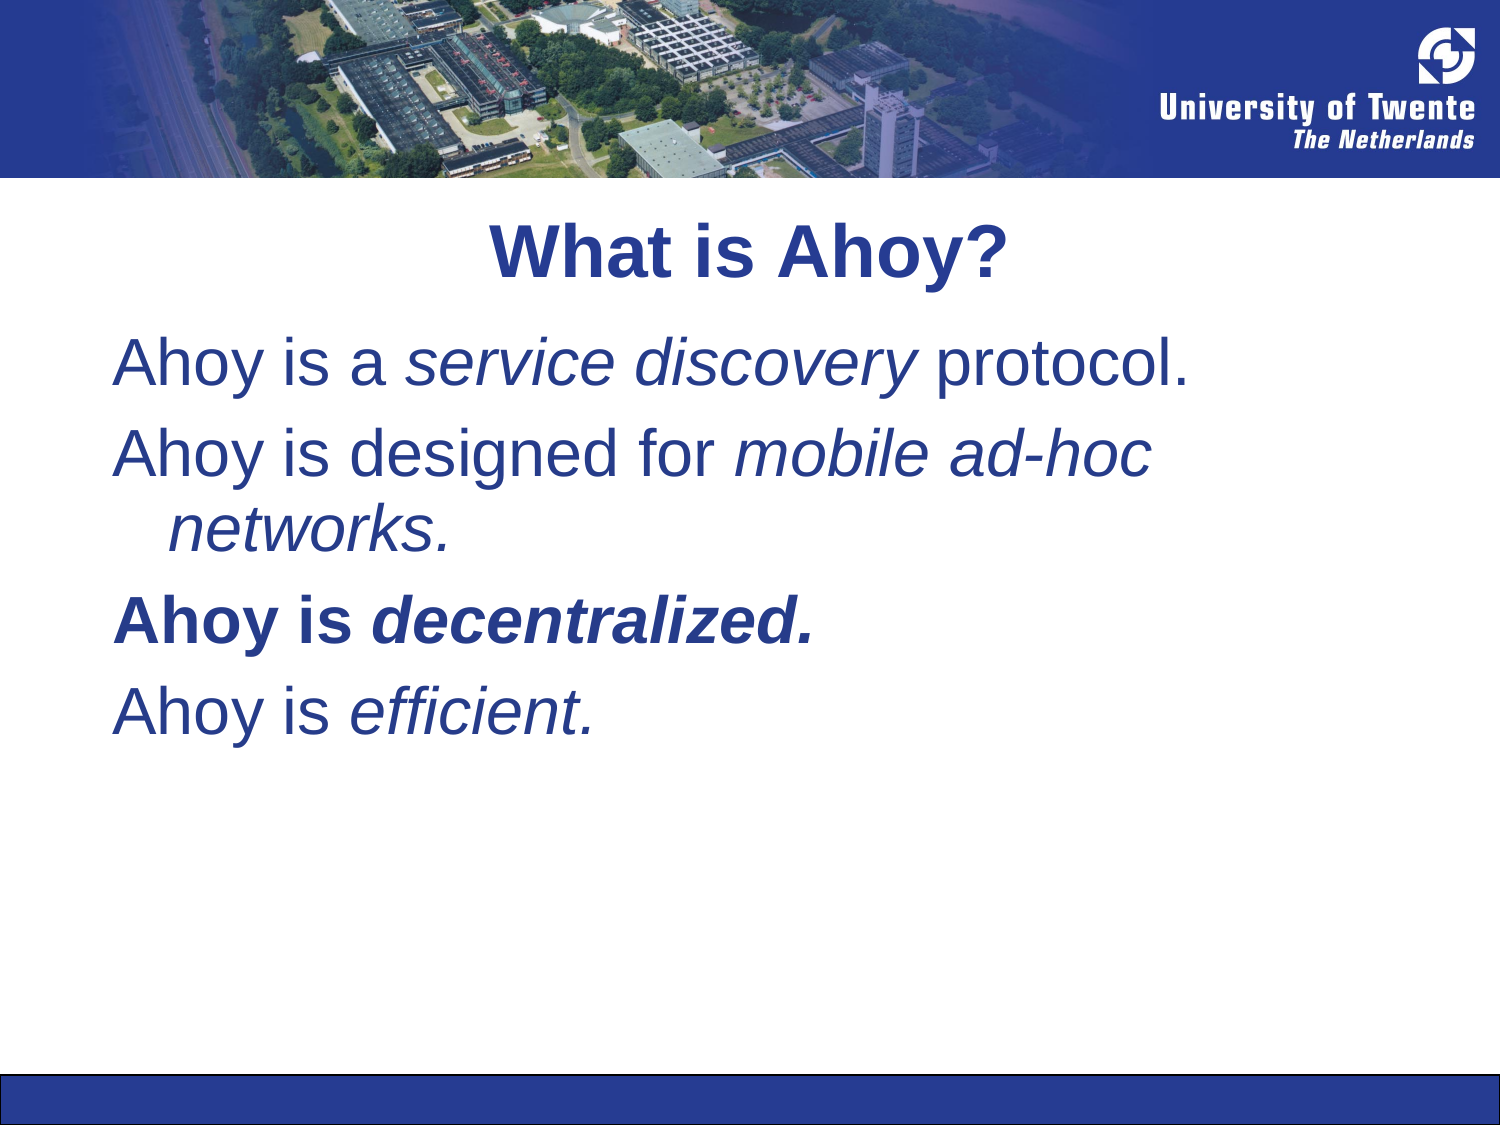

# What is Ahoy?
Ahoy is a service discovery protocol.
Ahoy is designed for mobile ad-hoc networks.
Ahoy is decentralized.
Ahoy is efficient.